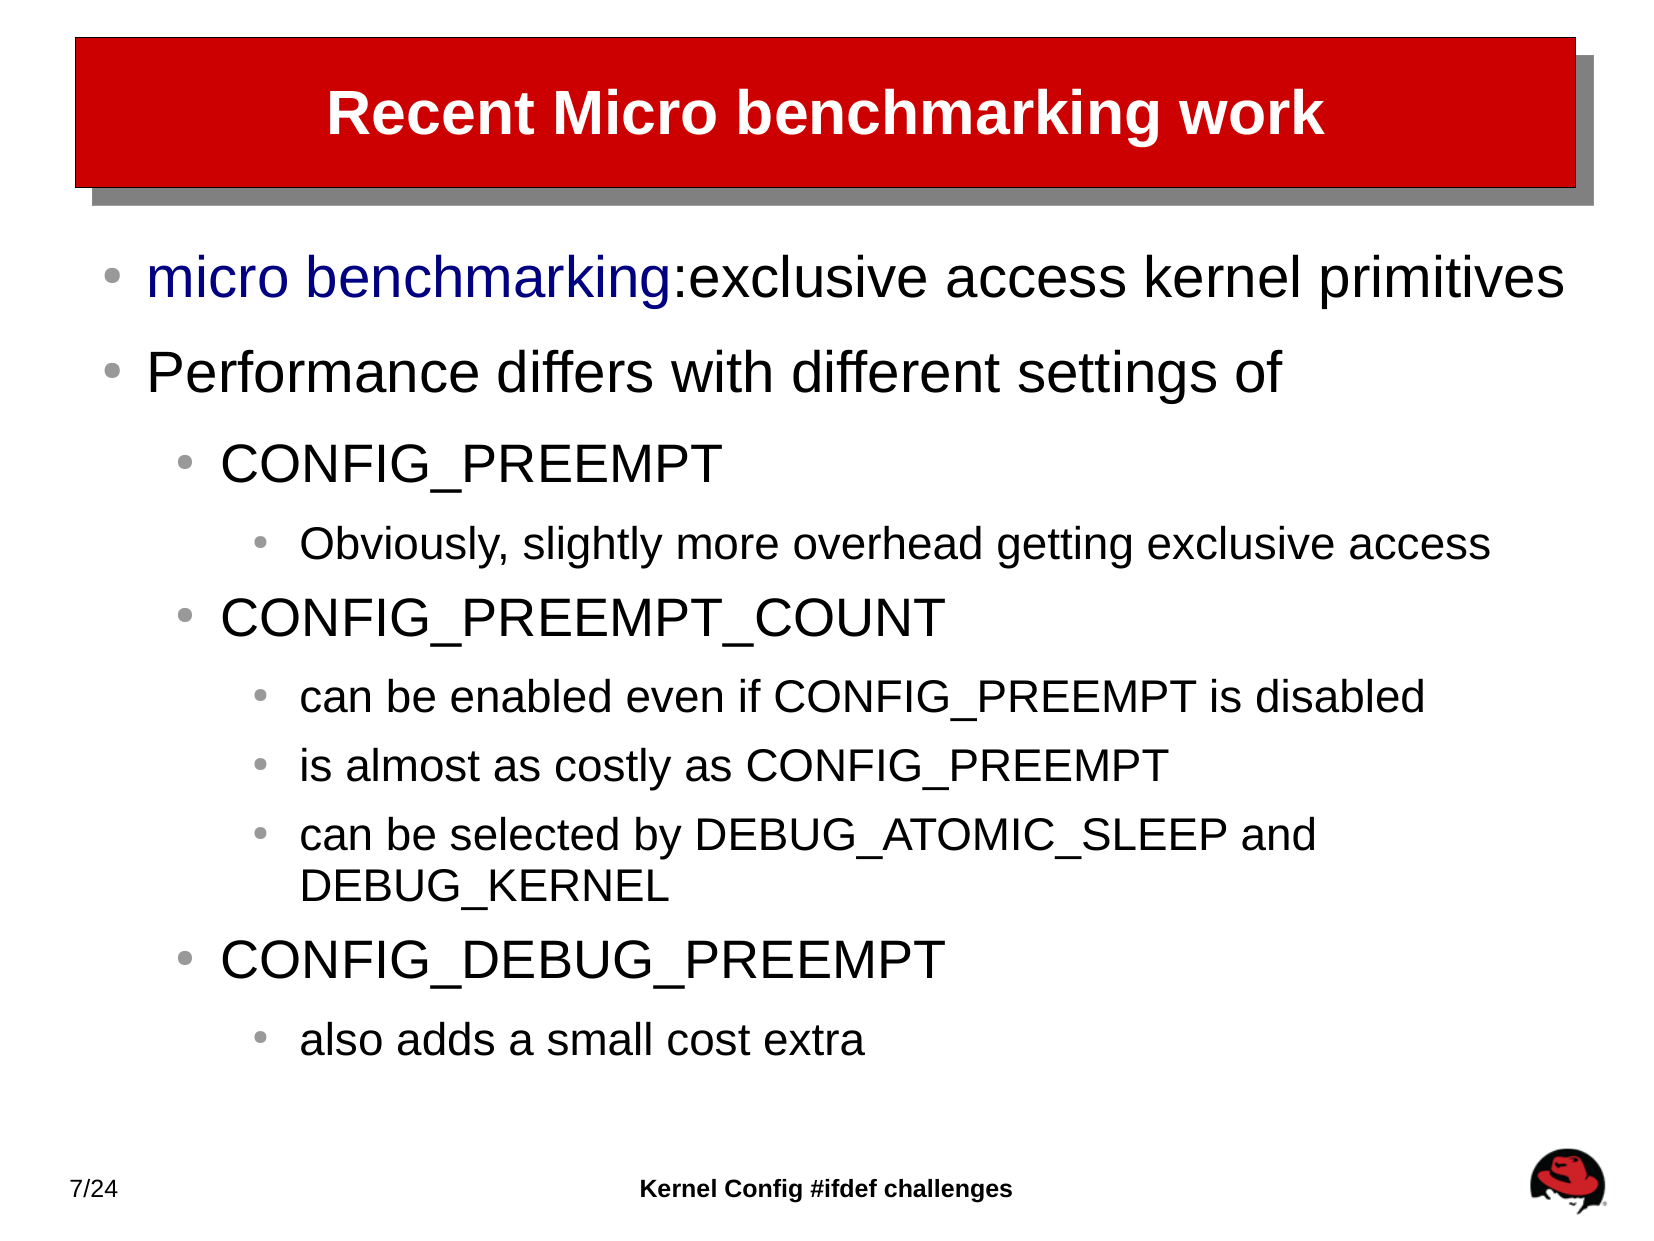

# Recent Micro benchmarking work
micro benchmarking:exclusive access kernel primitives
Performance differs with different settings of
CONFIG_PREEMPT
Obviously, slightly more overhead getting exclusive access
CONFIG_PREEMPT_COUNT
can be enabled even if CONFIG_PREEMPT is disabled
is almost as costly as CONFIG_PREEMPT
can be selected by DEBUG_ATOMIC_SLEEP and DEBUG_KERNEL
CONFIG_DEBUG_PREEMPT
also adds a small cost extra